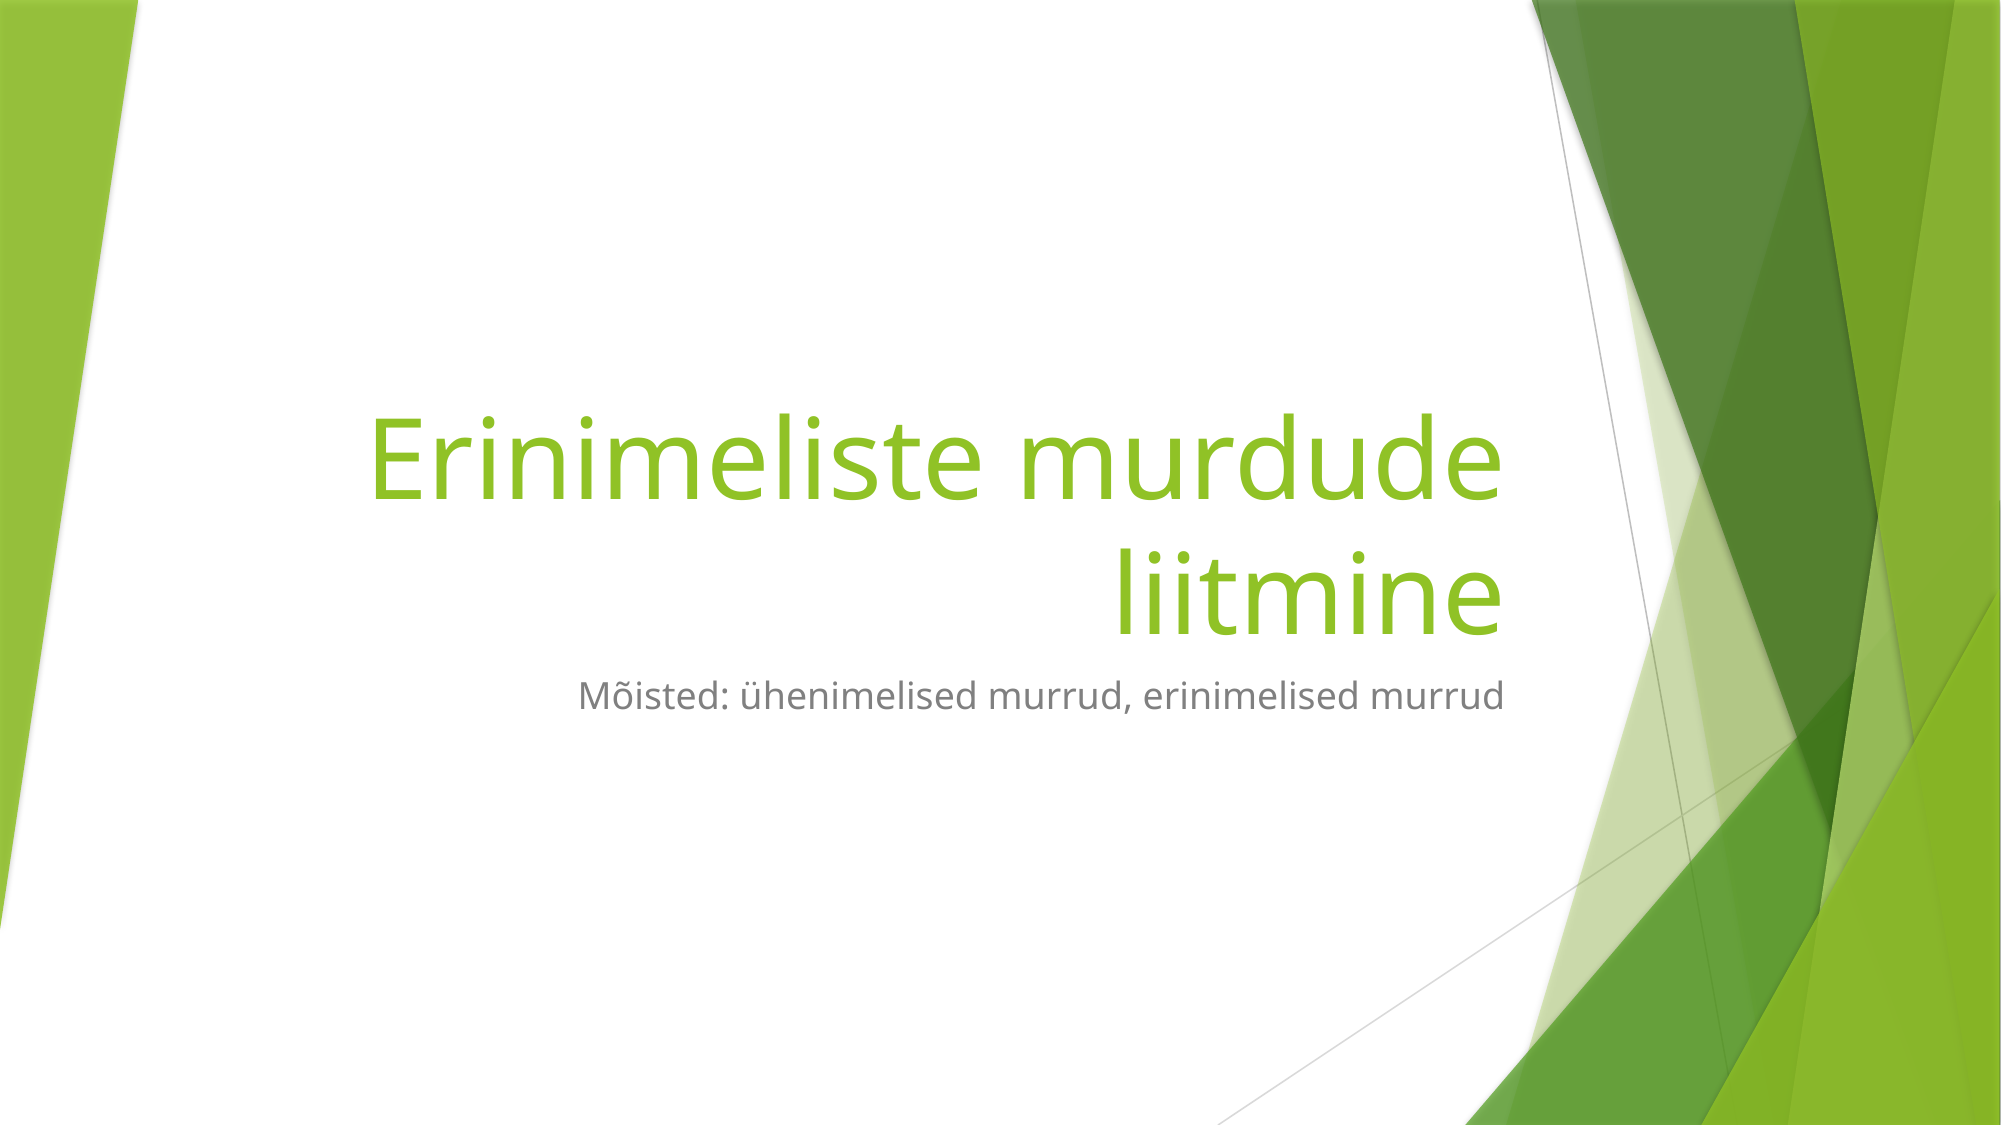

# Erinimeliste murdude liitmine
Mõisted: ühenimelised murrud, erinimelised murrud